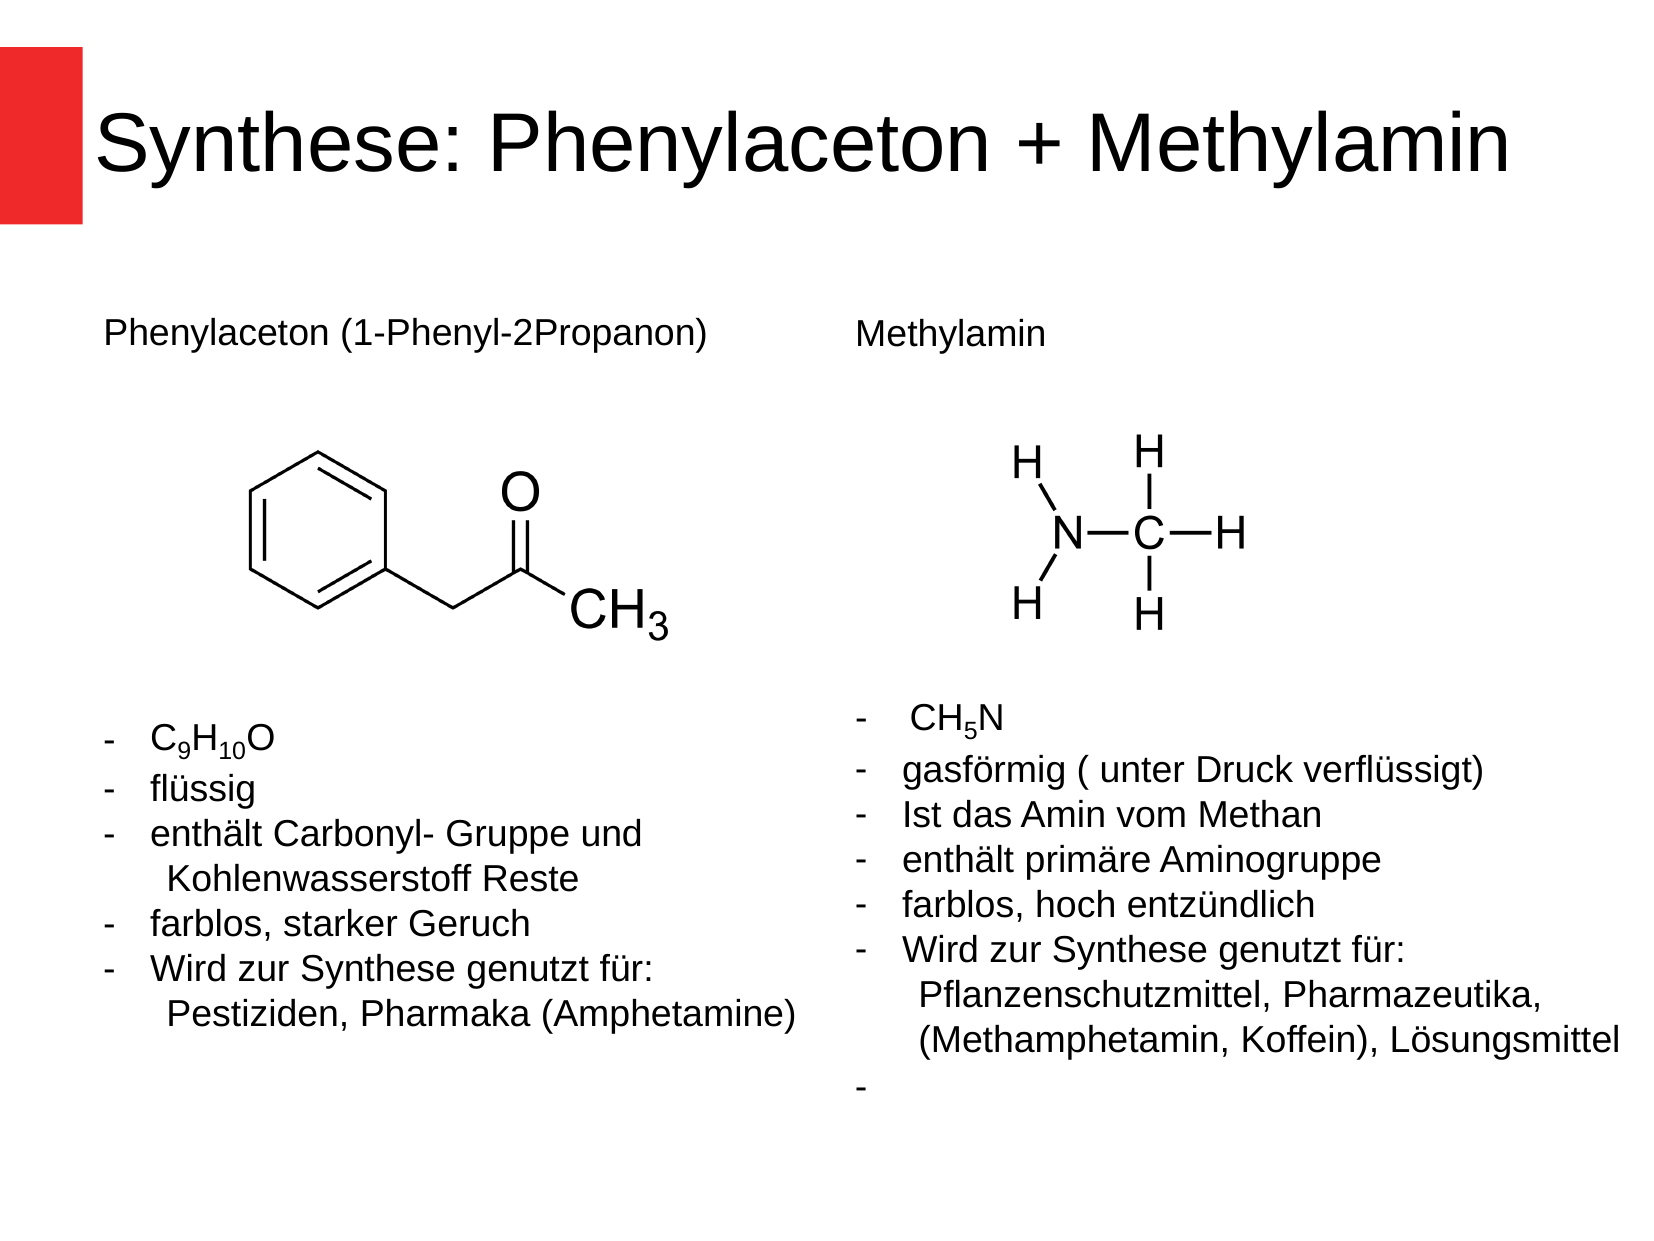

Synthese: Phenylaceton + Methylamin
Phenylaceton (1-Phenyl-2Propanon)
Methylamin
- CH5N
gasförmig ( unter Druck verflüssigt)
Ist das Amin vom Methan
enthält primäre Aminogruppe
farblos, hoch entzündlich
Wird zur Synthese genutzt für:
 Pflanzenschutzmittel, Pharmazeutika,
 (Methamphetamin, Koffein), Lösungsmittel
C9H10O
flüssig
enthält Carbonyl- Gruppe und
 Kohlenwasserstoff Reste
farblos, starker Geruch
Wird zur Synthese genutzt für:
 Pestiziden, Pharmaka (Amphetamine)